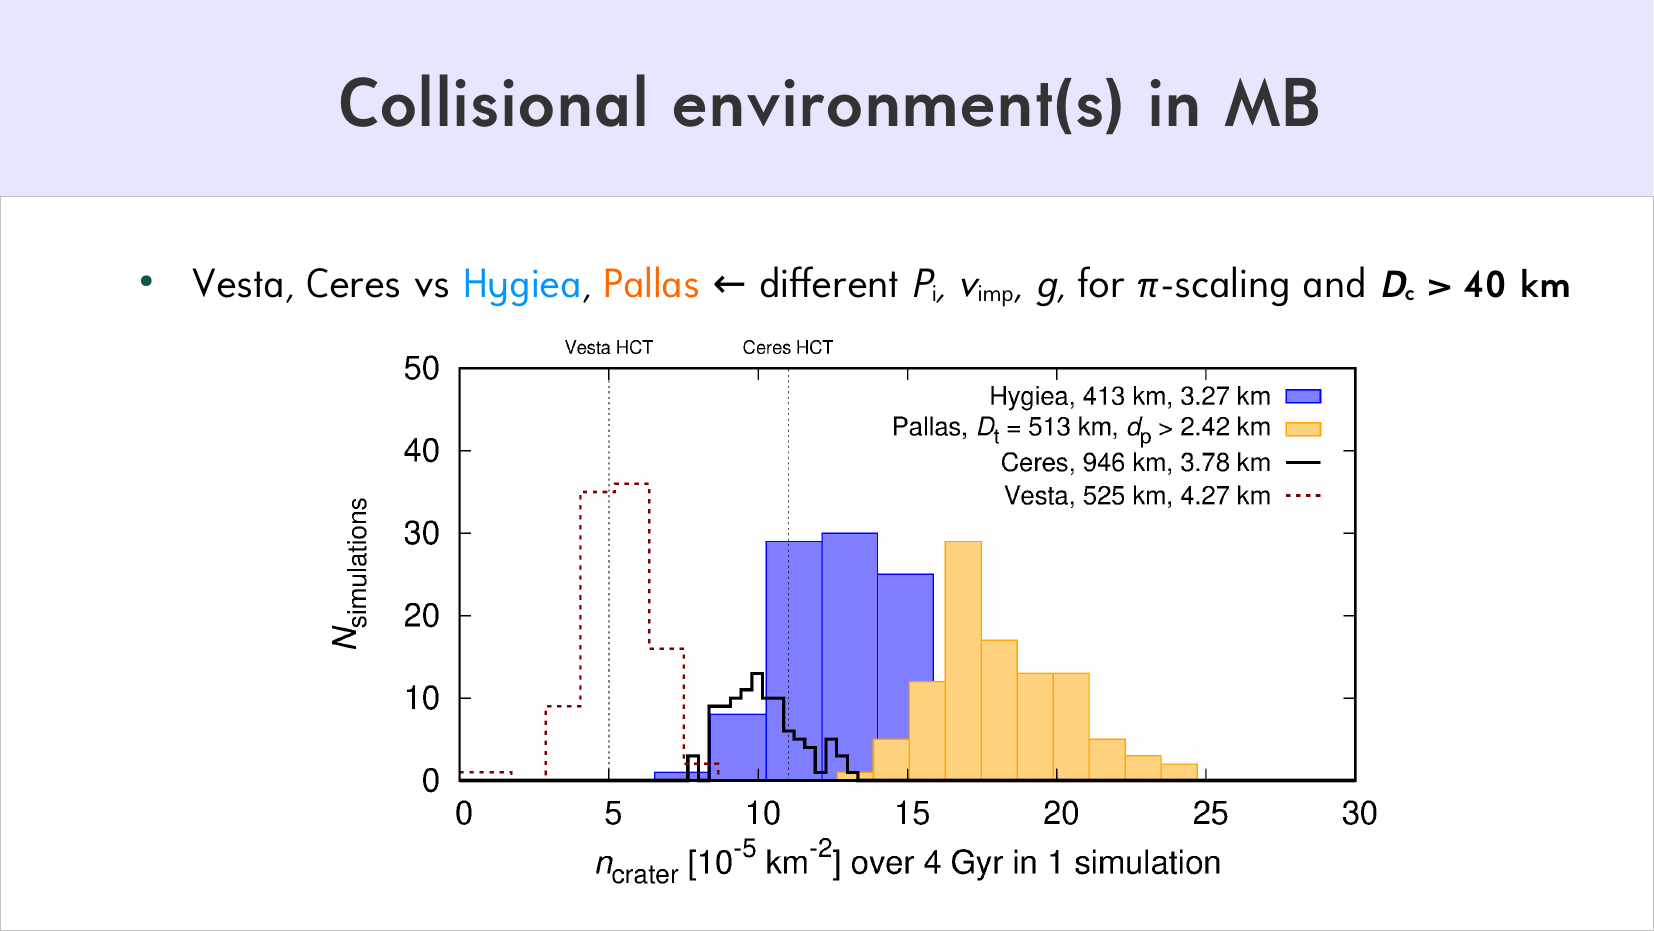

# Collisional environment(s) in MB
Vesta, Ceres vs Hygiea, Pallas ← different Pi, vimp, g, for π-scaling and Dc > 40 km